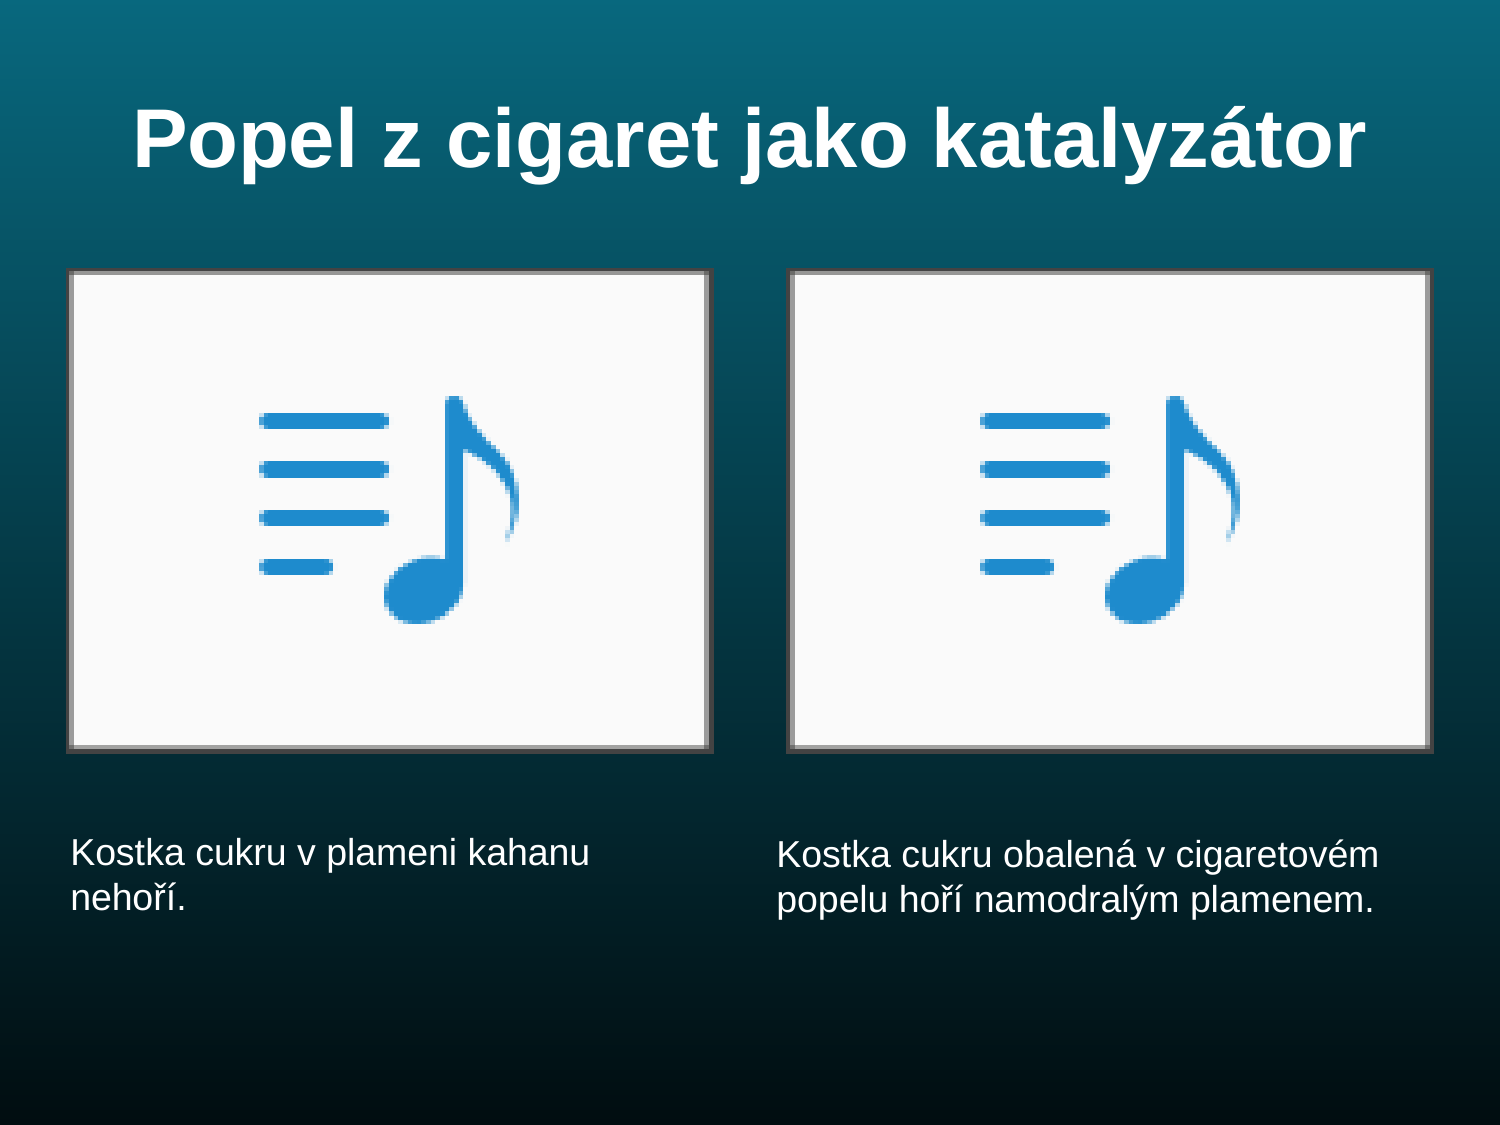

# Popel z cigaret jako katalyzátor
Kostka cukru v plameni kahanu nehoří.
Kostka cukru obalená v cigaretovém popelu hoří namodralým plamenem.